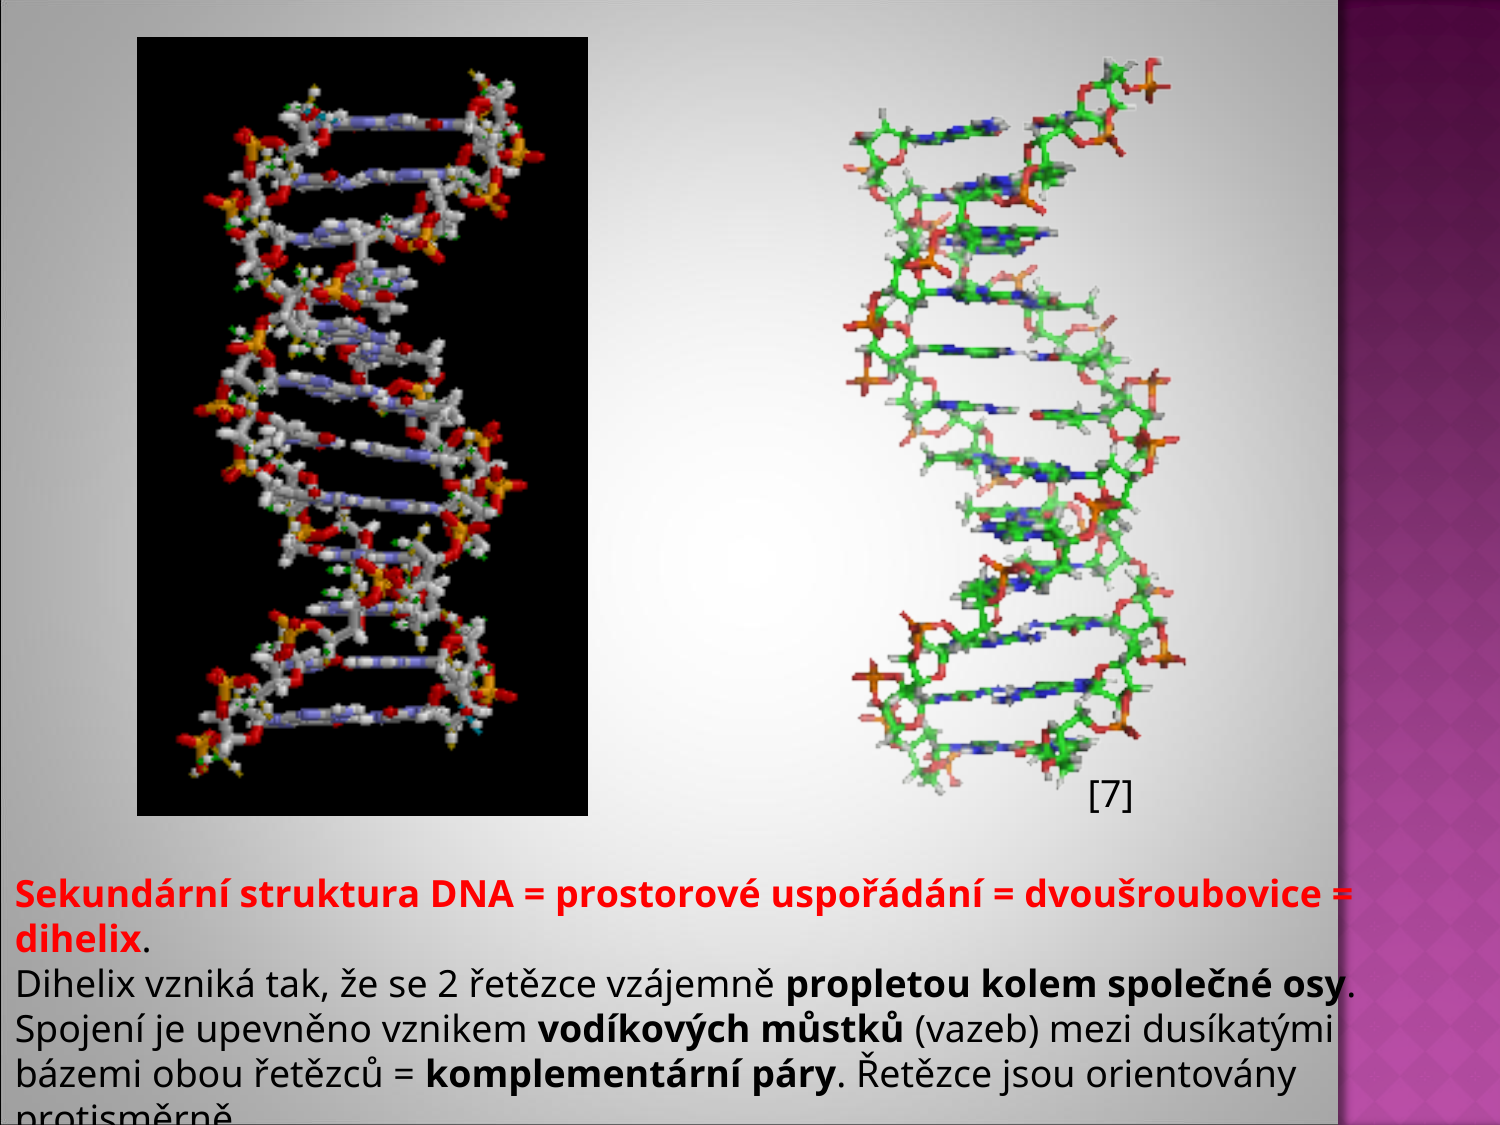

[6] [7]
Sekundární struktura DNA = prostorové uspořádání = dvoušroubovice = dihelix.
Dihelix vzniká tak, že se 2 řetězce vzájemně propletou kolem společné osy.
Spojení je upevněno vznikem vodíkových můstků (vazeb) mezi dusíkatými bázemi obou řetězců = komplementární páry. Řetězce jsou orientovány protisměrně
a dvoušroubovice je pravotočivá.